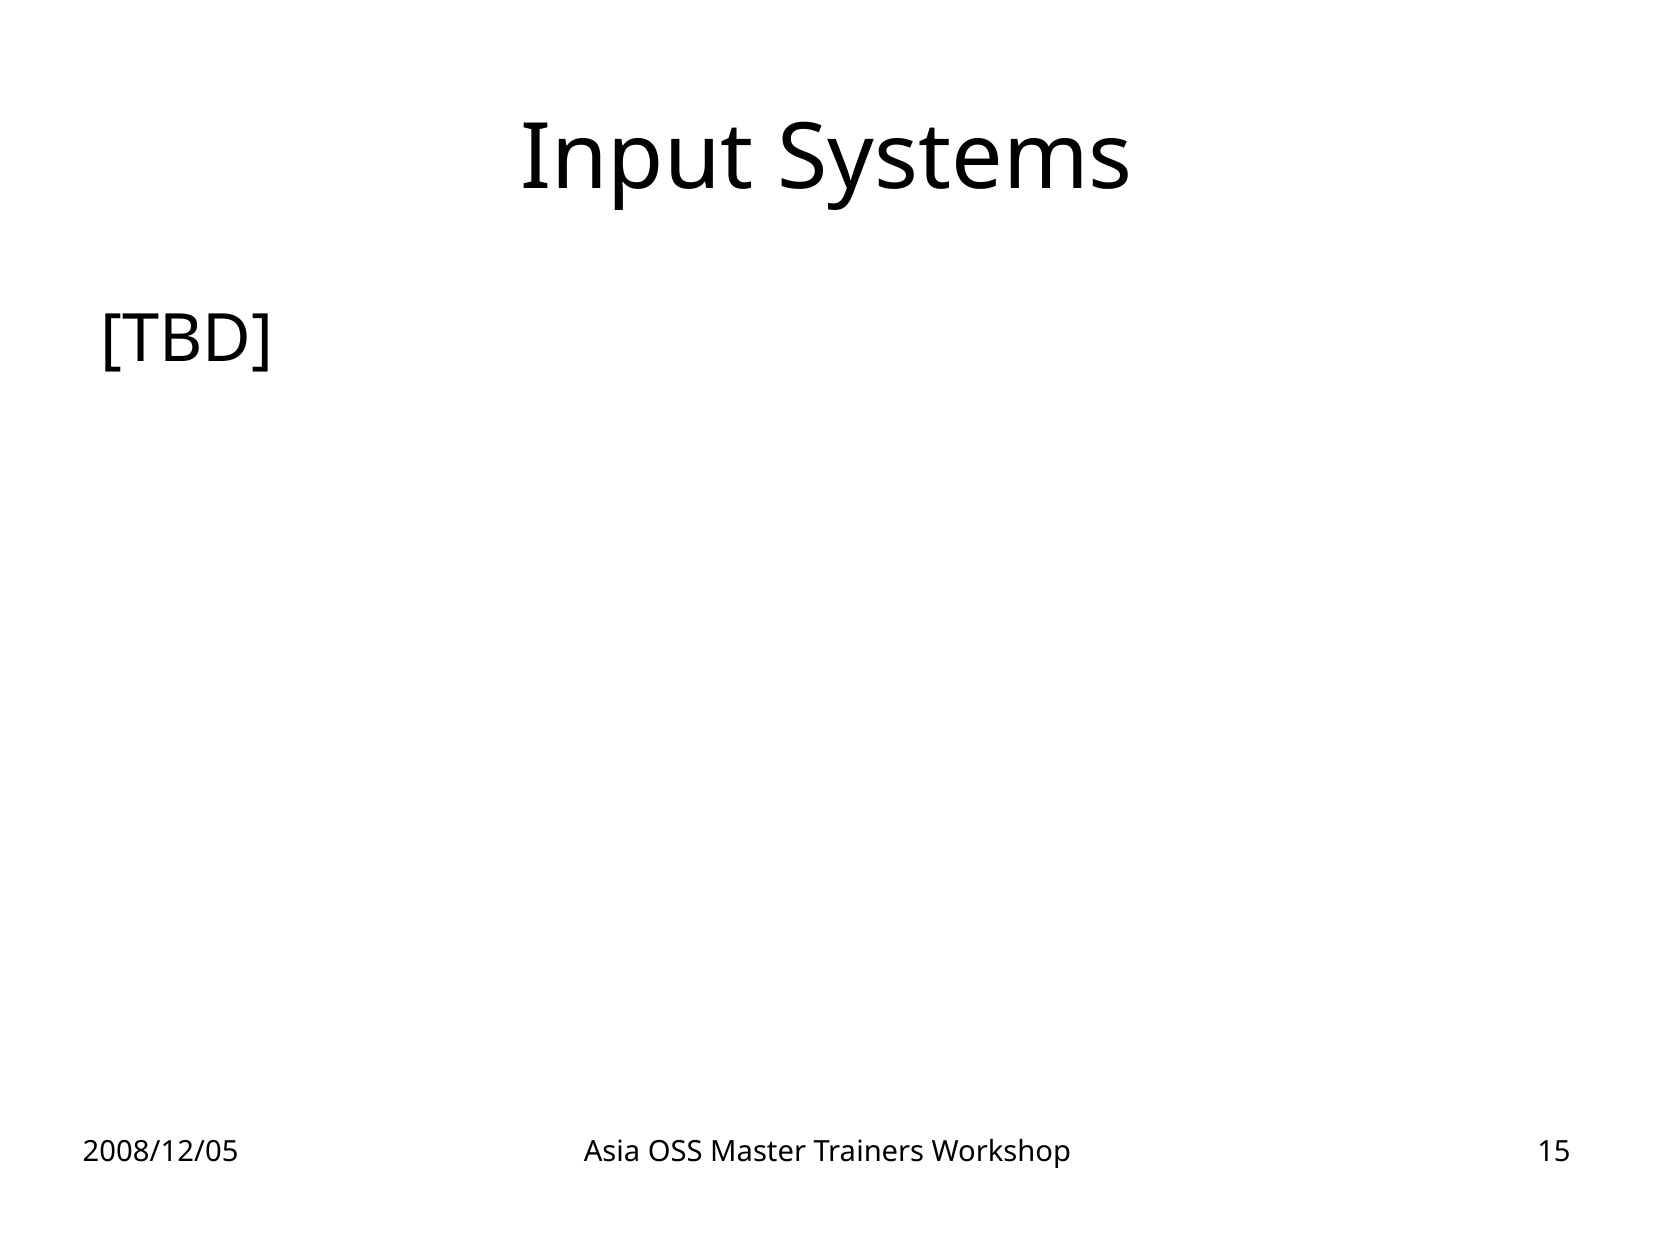

# Input Systems
[TBD]
2008/12/05
Asia OSS Master Trainers Workshop
15